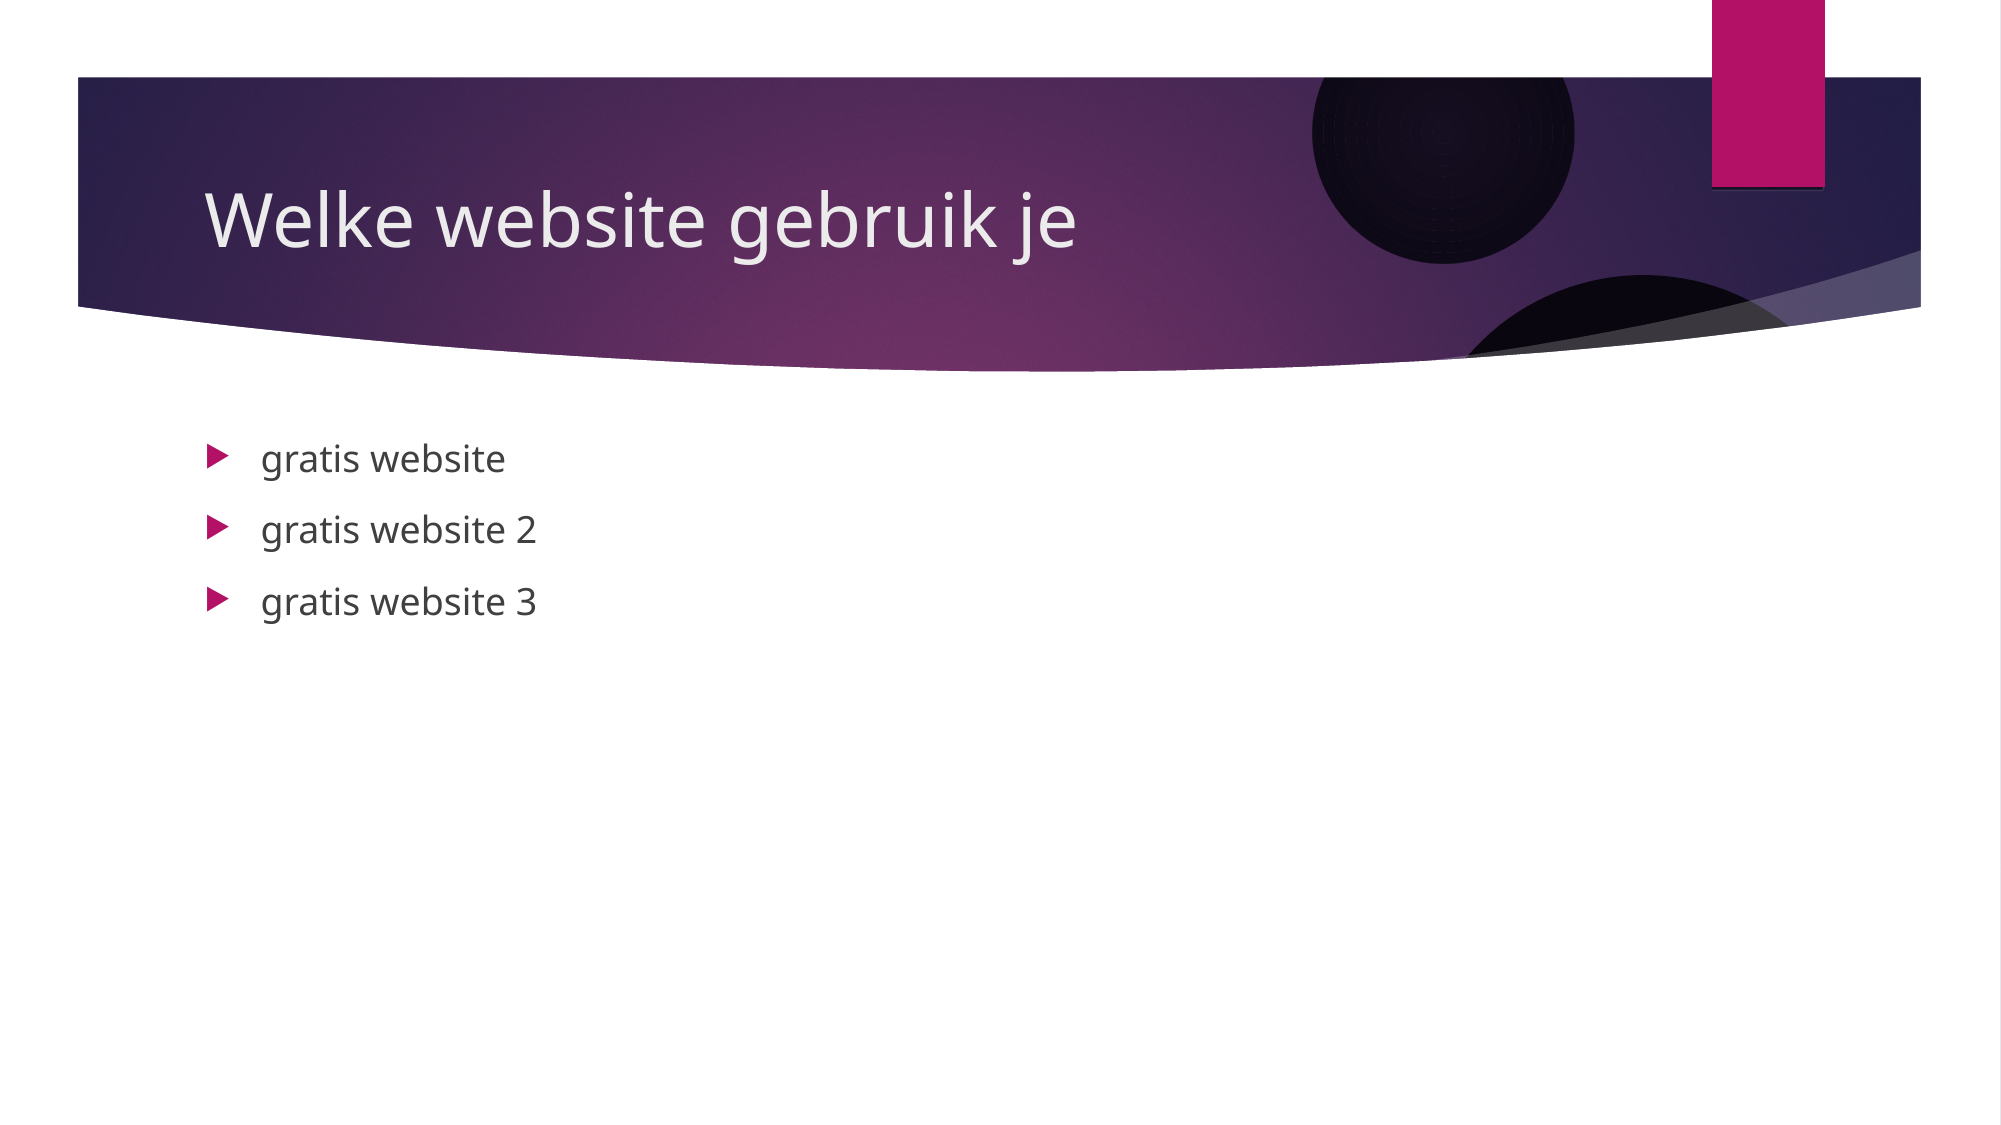

# Welke website gebruik je
gratis website
gratis website 2
gratis website 3